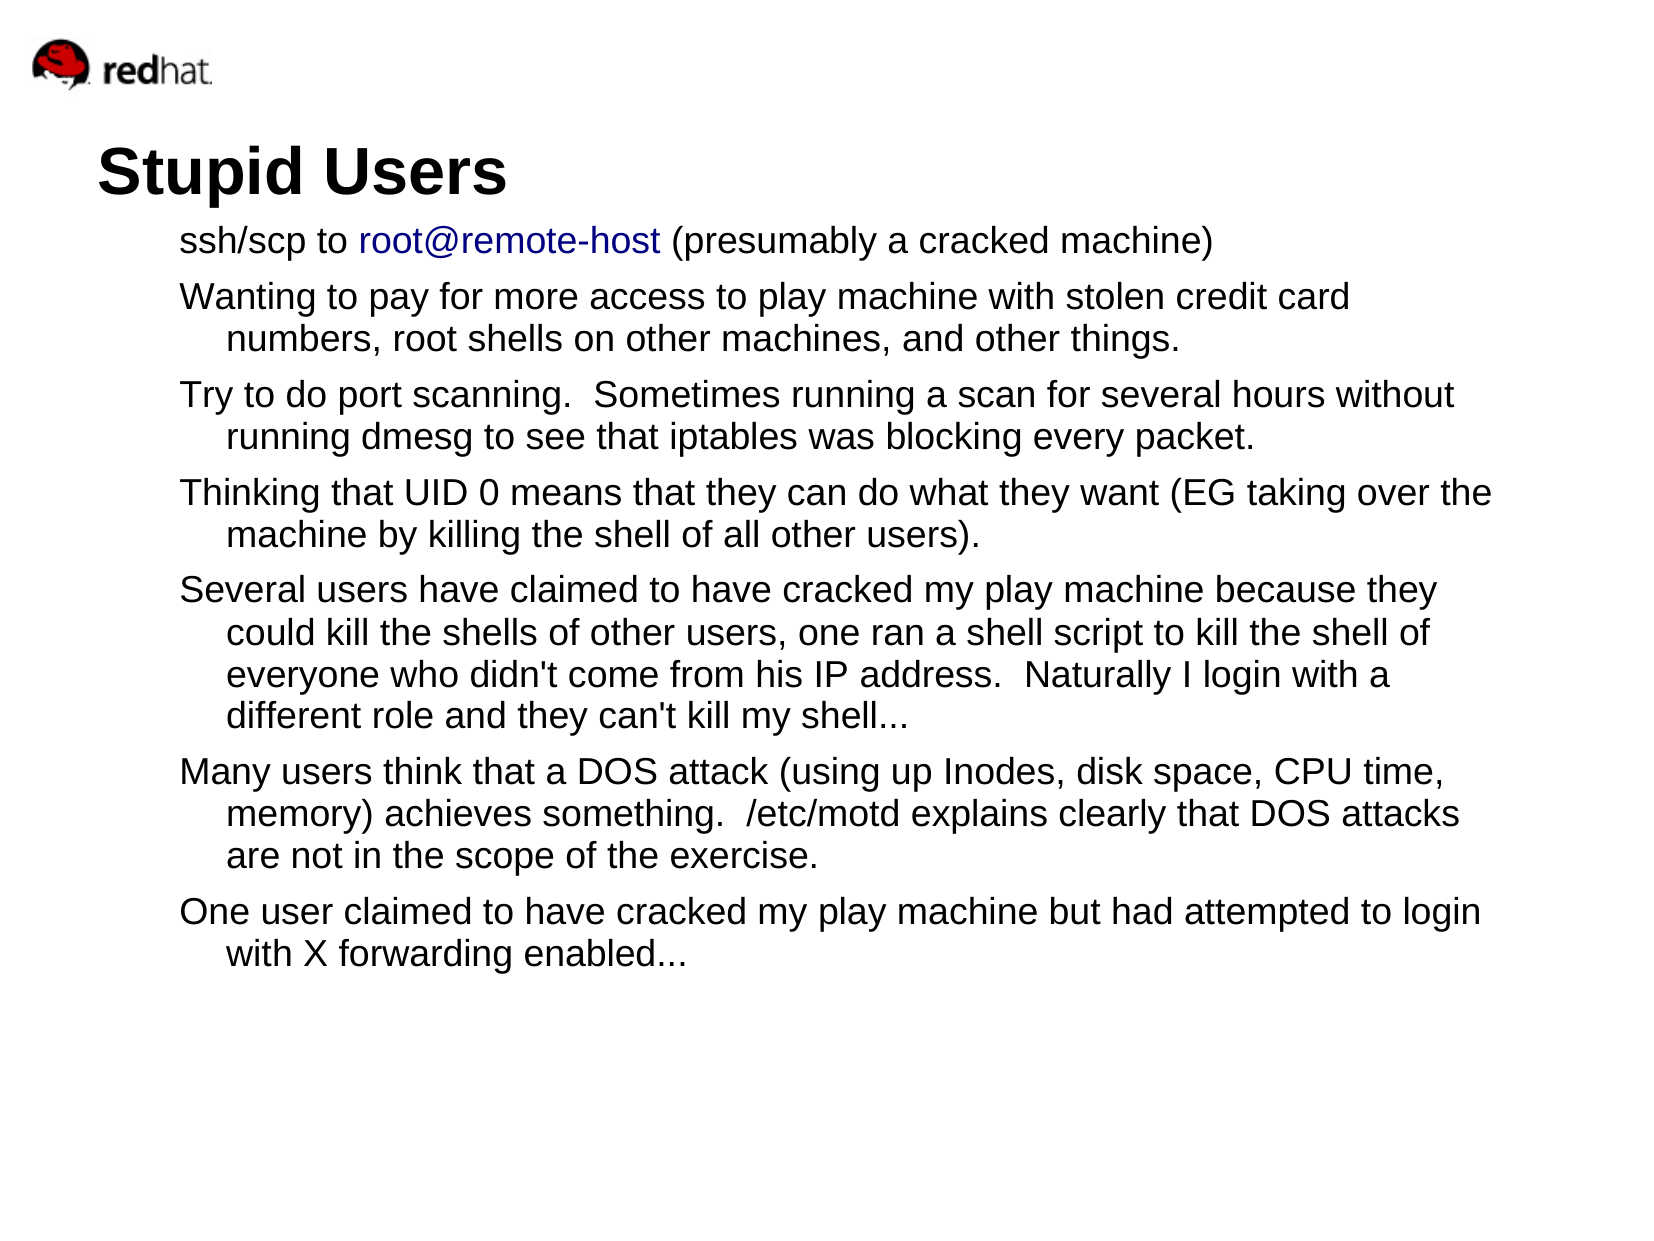

# Stupid Users
ssh/scp to root@remote-host (presumably a cracked machine)
Wanting to pay for more access to play machine with stolen credit card numbers, root shells on other machines, and other things.
Try to do port scanning. Sometimes running a scan for several hours without running dmesg to see that iptables was blocking every packet.
Thinking that UID 0 means that they can do what they want (EG taking over the machine by killing the shell of all other users).
Several users have claimed to have cracked my play machine because they could kill the shells of other users, one ran a shell script to kill the shell of everyone who didn't come from his IP address. Naturally I login with a different role and they can't kill my shell...
Many users think that a DOS attack (using up Inodes, disk space, CPU time, memory) achieves something. /etc/motd explains clearly that DOS attacks are not in the scope of the exercise.
One user claimed to have cracked my play machine but had attempted to login with X forwarding enabled...